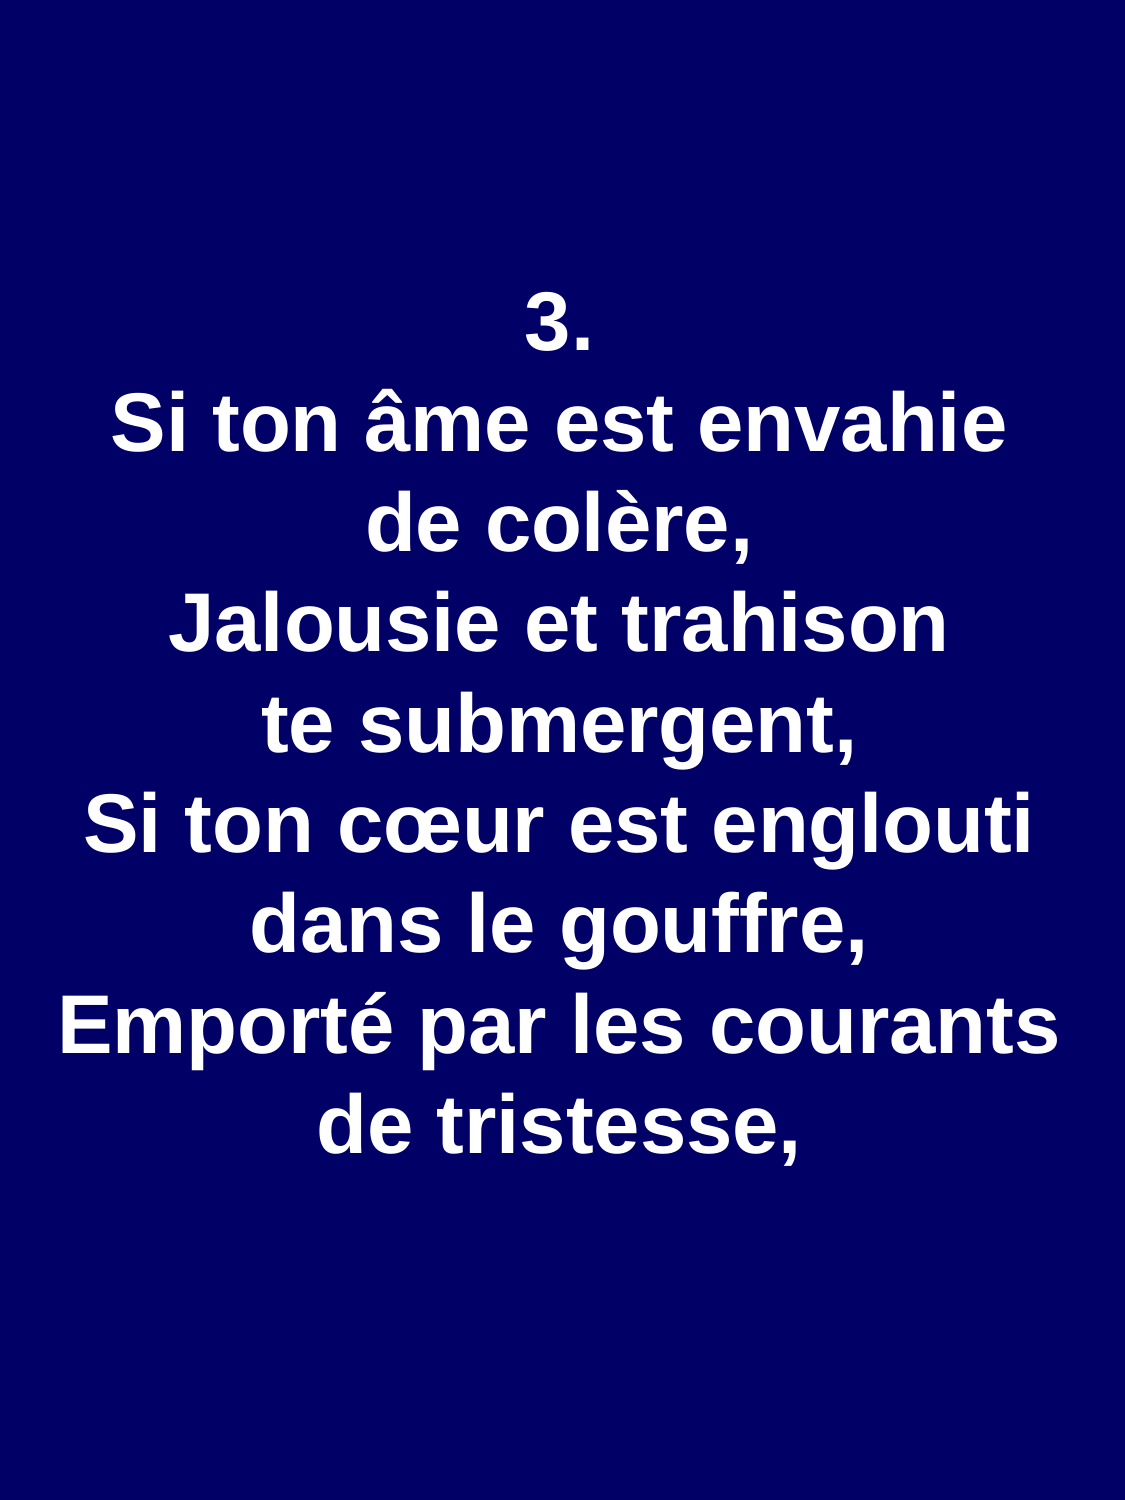

3.
Si ton âme est envahie
de colère,
Jalousie et trahison
te submergent,
Si ton cœur est englouti dans le gouffre,
Emporté par les courants de tristesse,